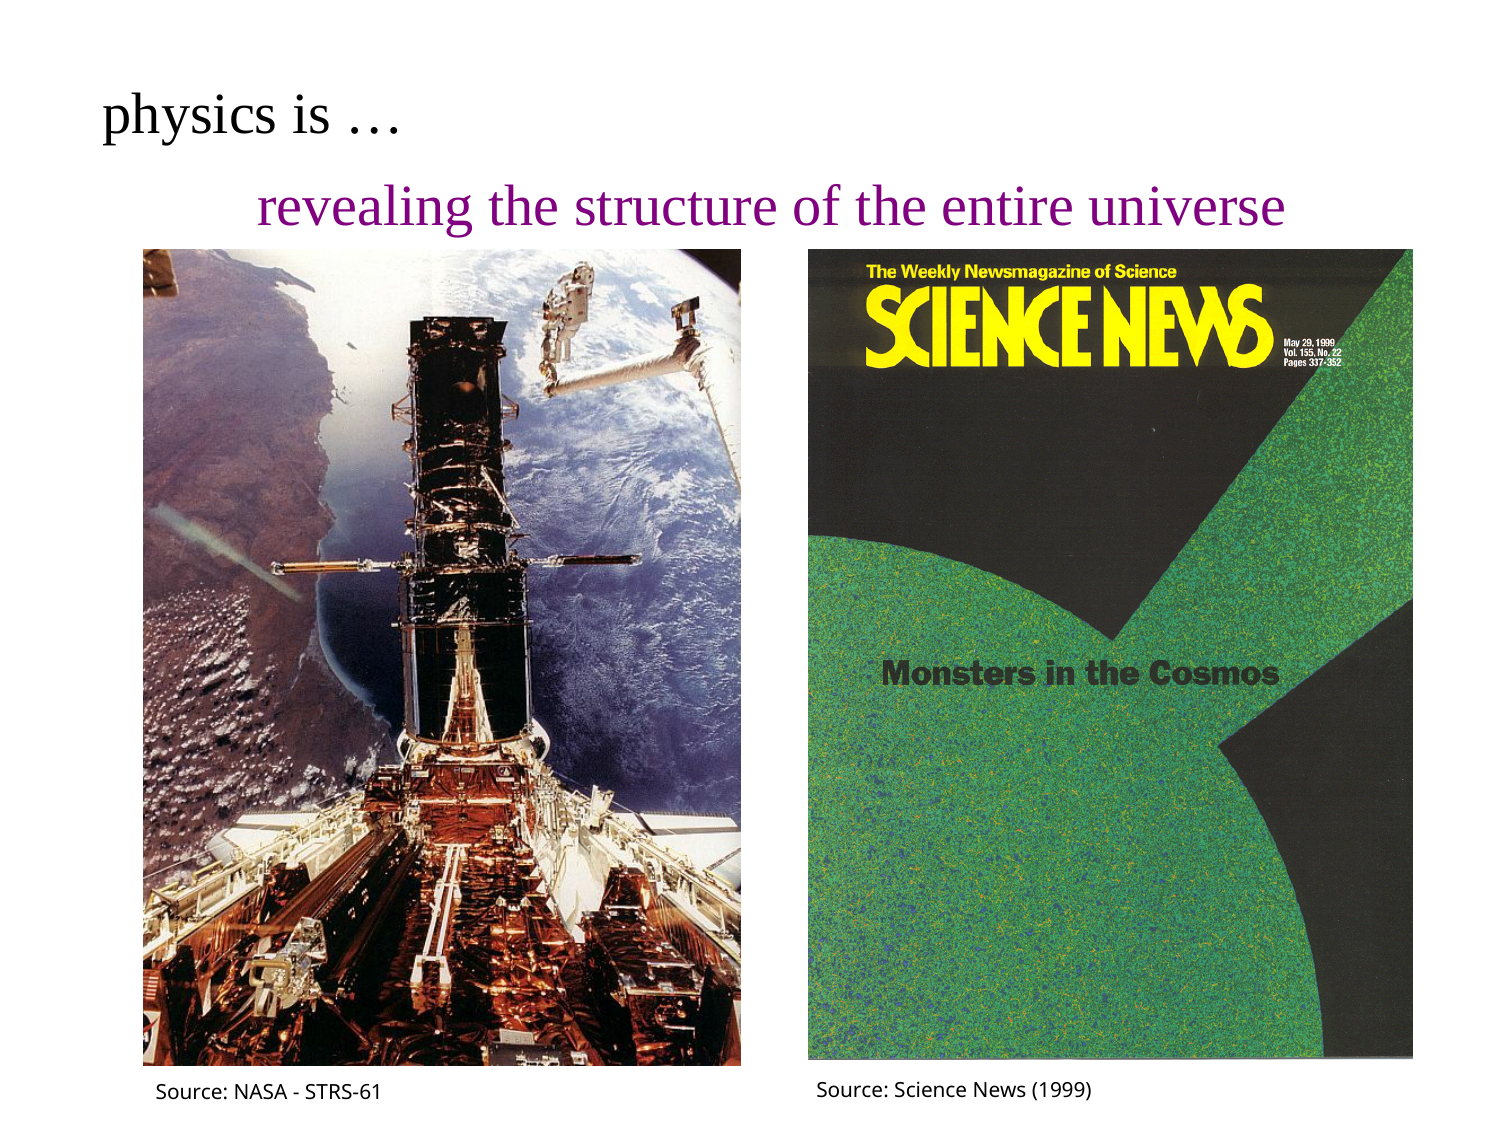

physics is …
revealing the structure of the entire universe
Source: Science News (1999)
Source: NASA - STRS-61